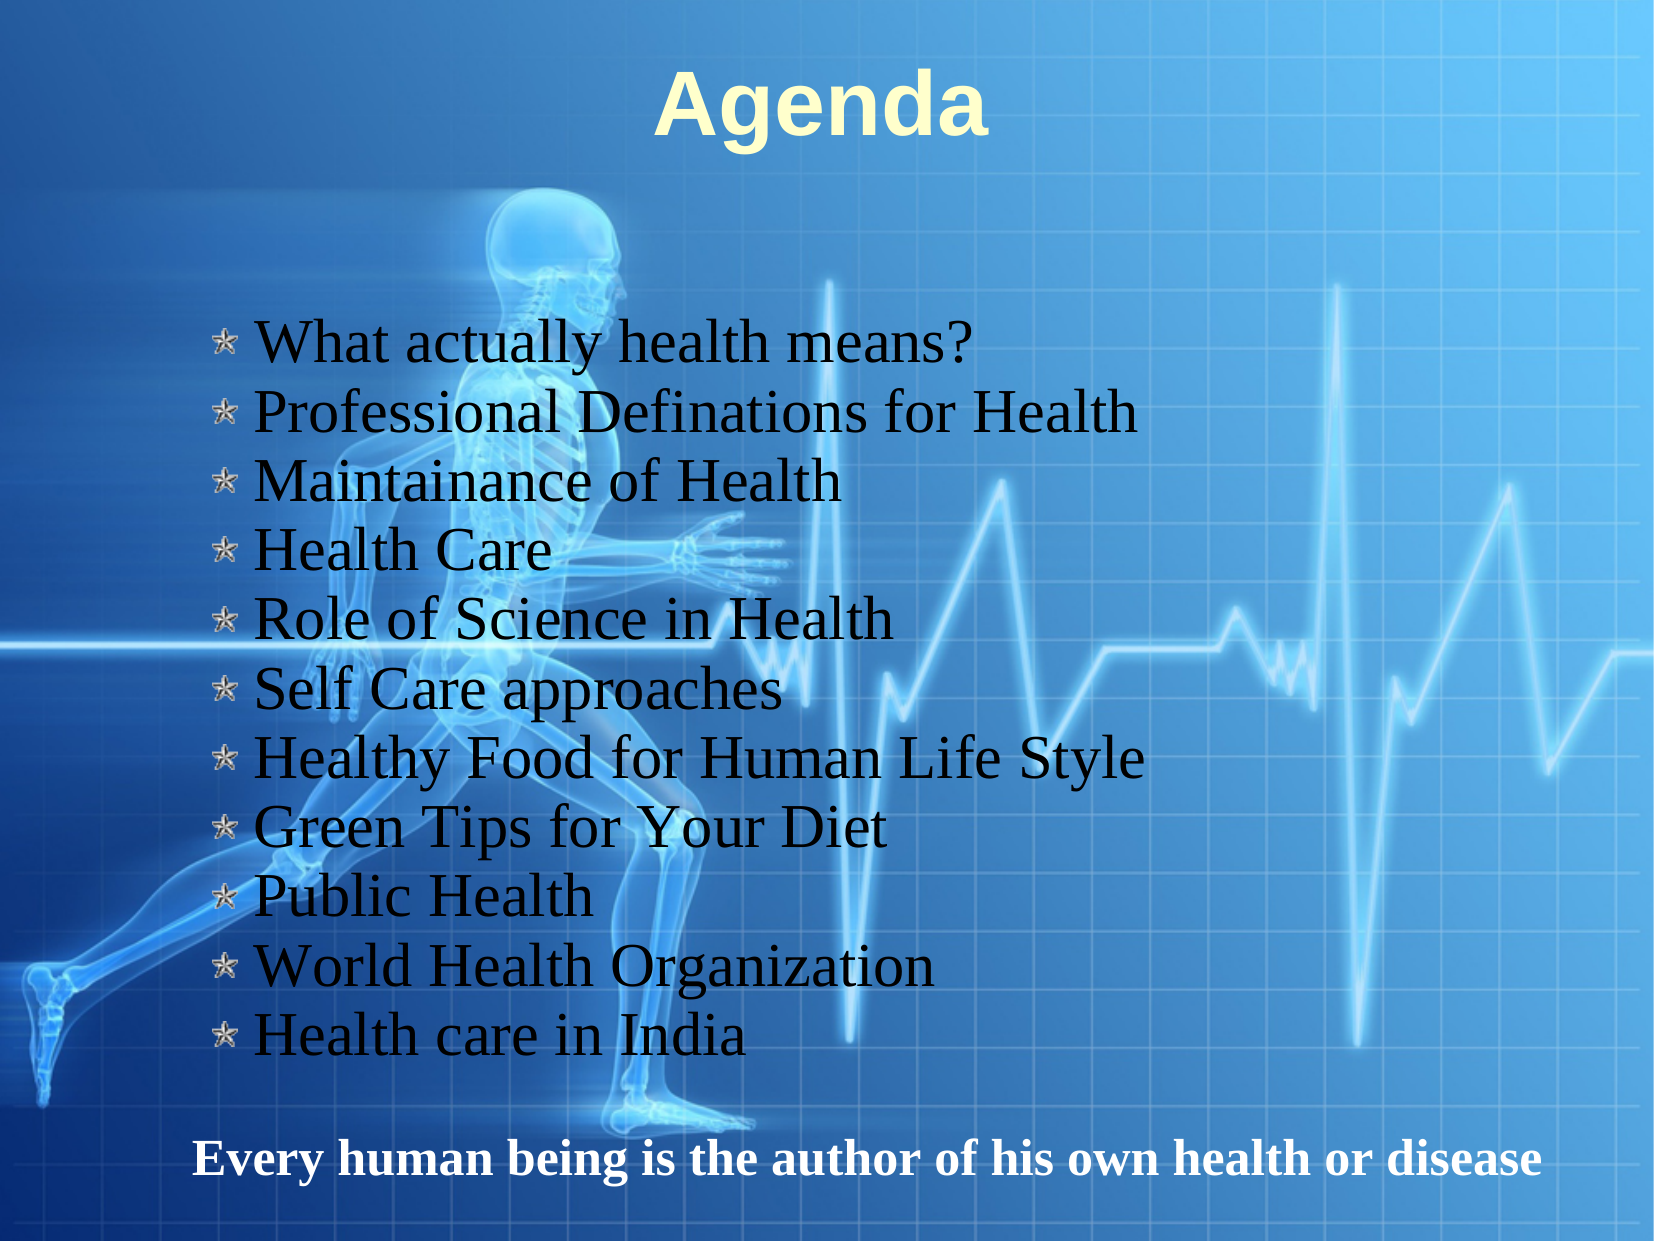

# Agenda
 What actually health means?
 Professional Definations for Health
 Maintainance of Health
 Health Care
 Role of Science in Health
 Self Care approaches
 Healthy Food for Human Life Style
 Green Tips for Your Diet
 Public Health
 World Health Organization
 Health care in India
Every human being is the author of his own health or disease